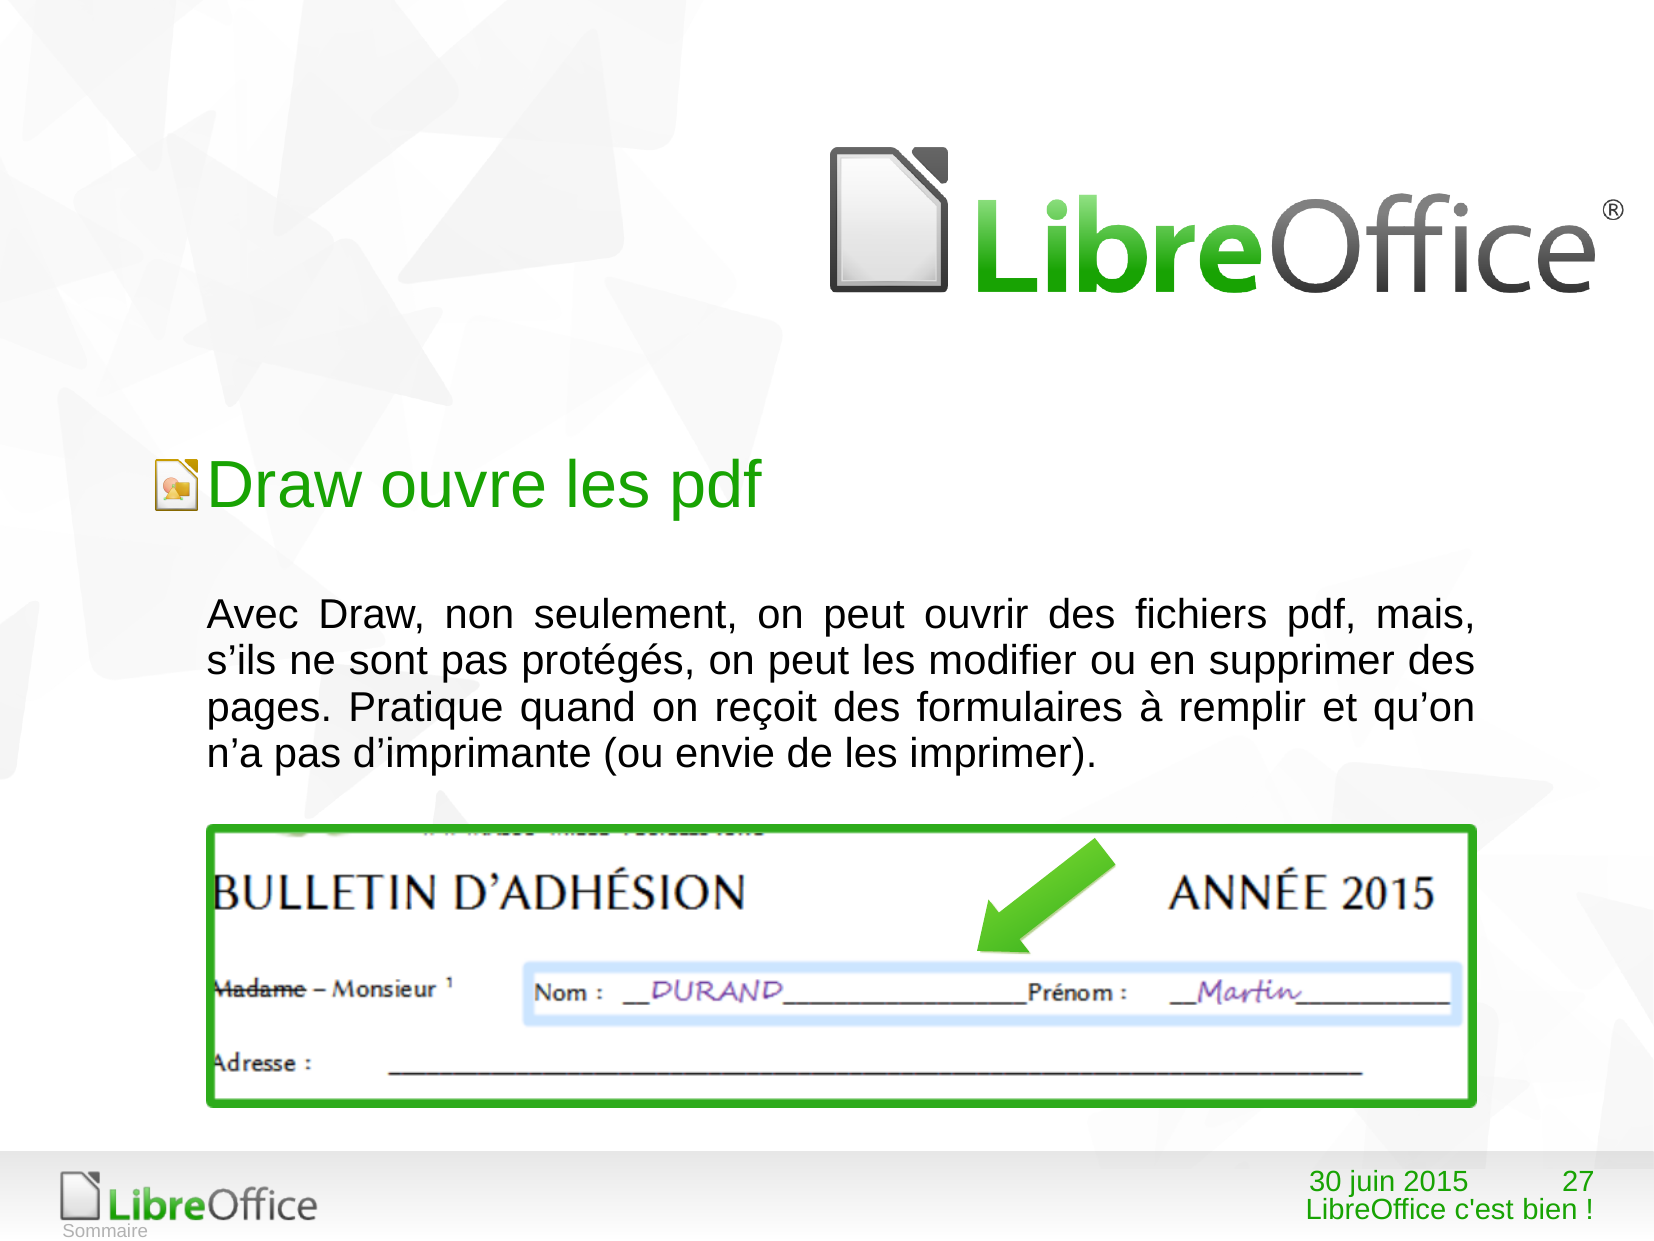

# Draw ouvre les pdf
Avec Draw, non seulement, on peut ouvrir des fichiers pdf, mais, s’ils ne sont pas protégés, on peut les modifier ou en supprimer des pages. Pratique quand on reçoit des formulaires à remplir et qu’on n’a pas d’imprimante (ou envie de les imprimer).
30 juin 2015
27
LibreOffice c'est bien !